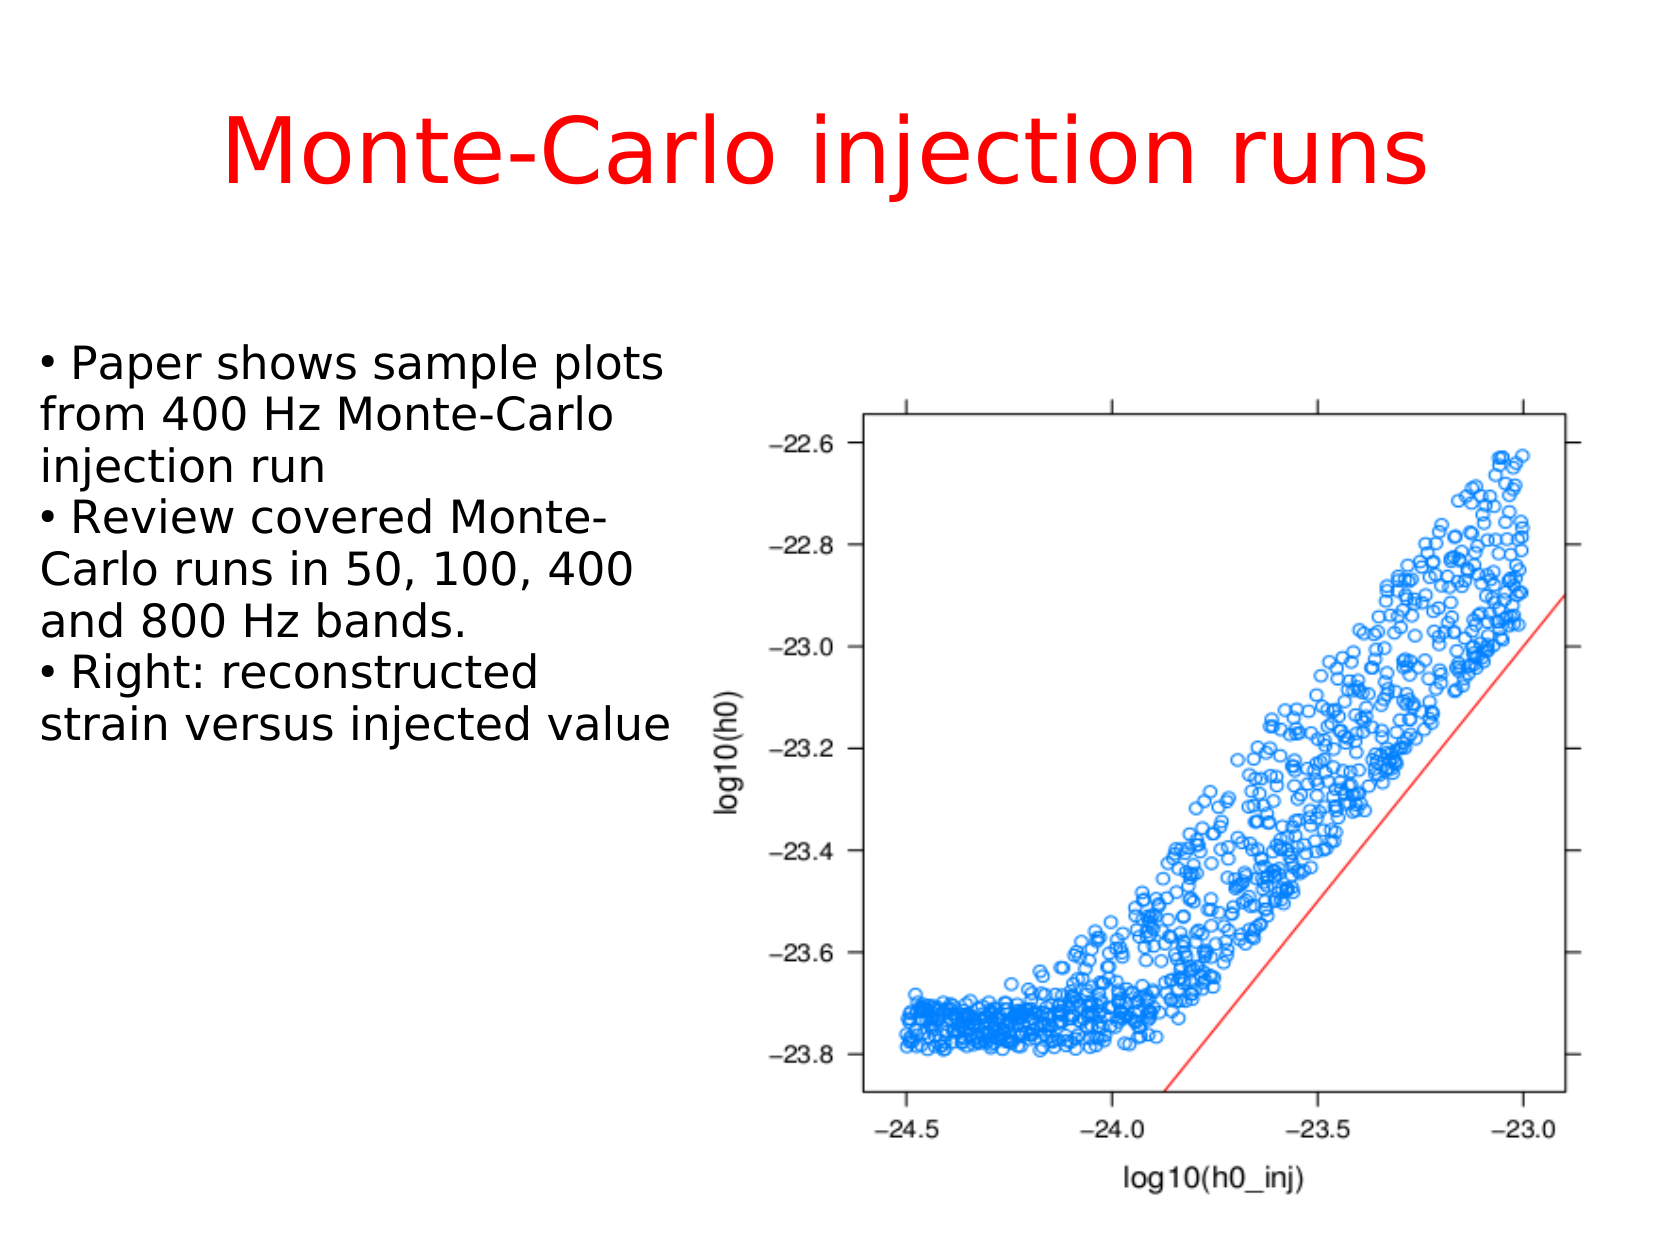

# Monte-Carlo injection runs
 Paper shows sample plots from 400 Hz Monte-Carlo injection run
 Review covered Monte-Carlo runs in 50, 100, 400 and 800 Hz bands.
 Right: reconstructed strain versus injected value